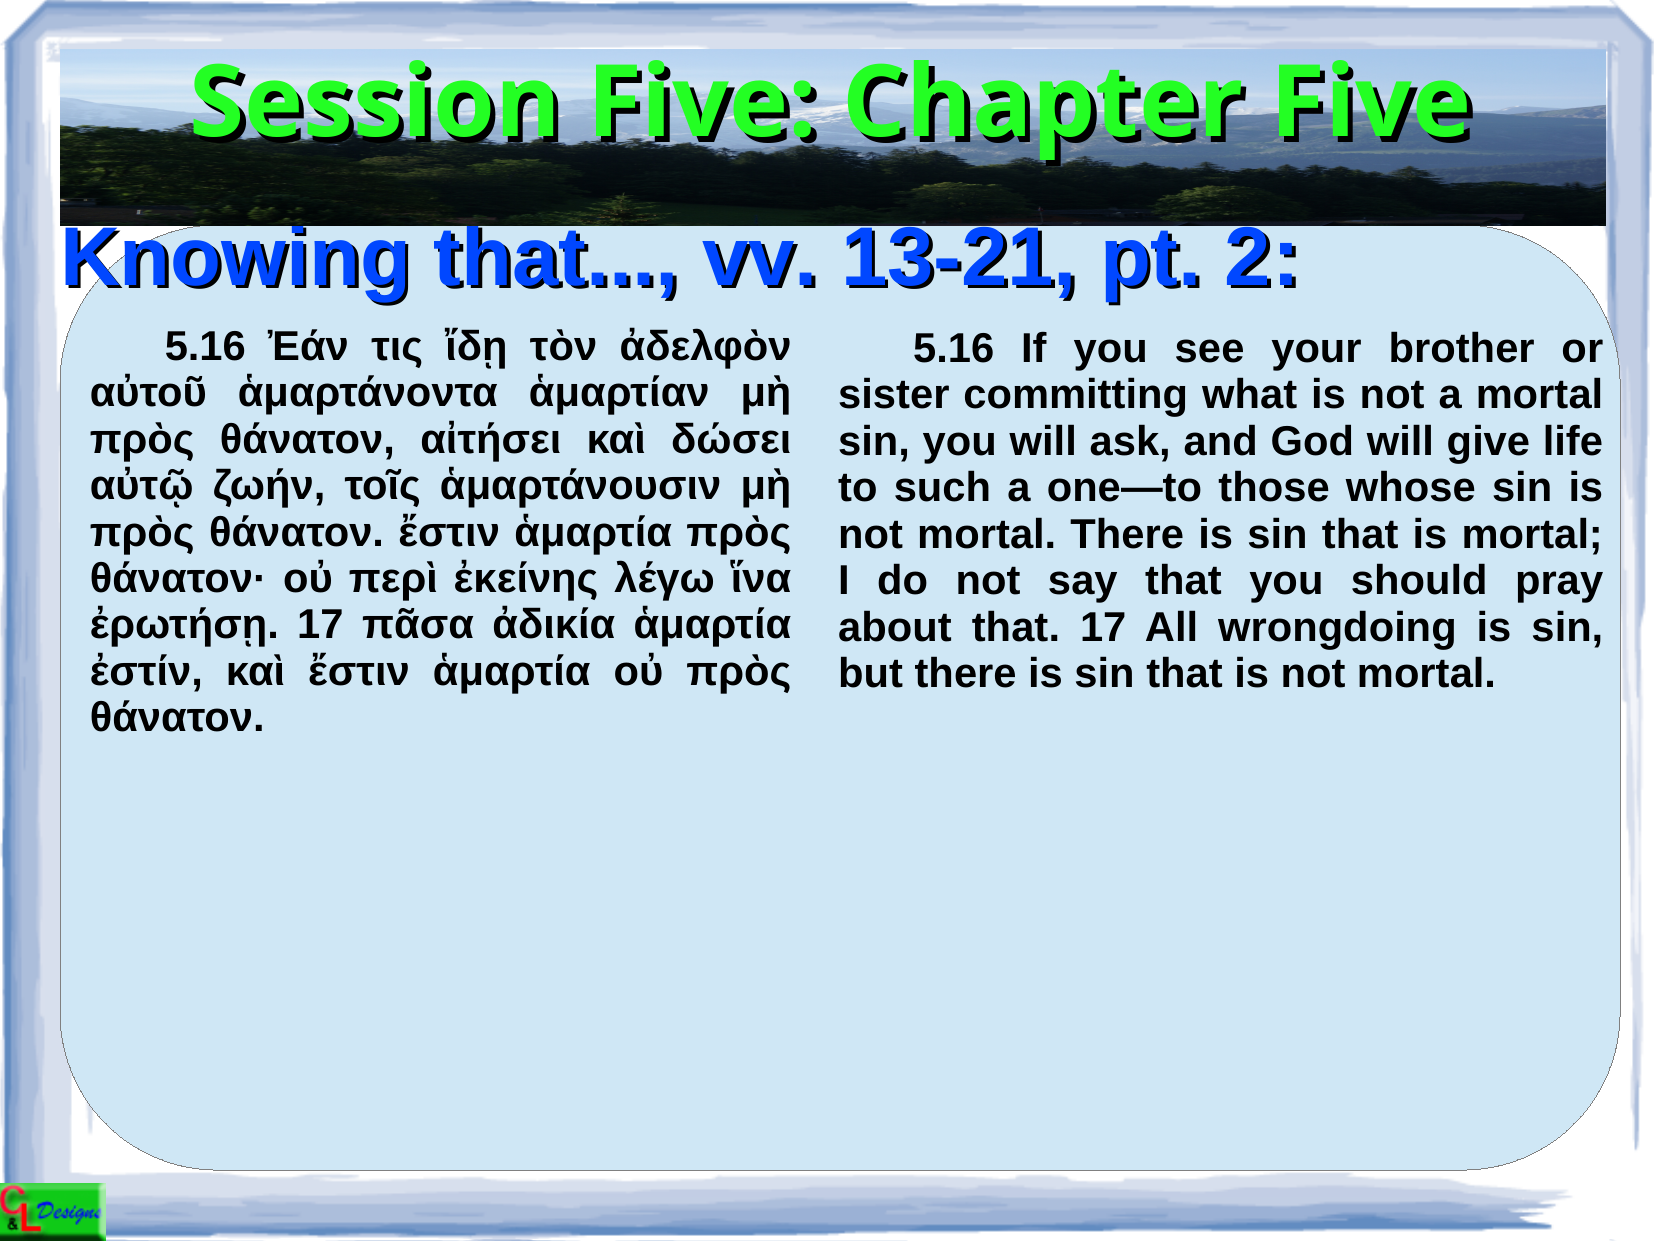

Session Five: Chapter Five
# Knowing that..., vv. 13-21, pt. 2:
	5.16 Ἐάν τις ἴδῃ τὸν ἀδελφὸν αὐτοῦ ἁμαρτάνοντα ἁμαρτίαν μὴ πρὸς θάνατον, αἰτήσει καὶ δώσει αὐτῷ ζωήν, τοῖς ἁμαρτάνουσιν μὴ πρὸς θάνατον. ἔστιν ἁμαρτία πρὸς θάνατον· οὐ περὶ ἐκείνης λέγω ἵνα ἐρωτήσῃ. 17 πᾶσα ἀδικία ἁμαρτία ἐστίν, καὶ ἔστιν ἁμαρτία οὐ πρὸς θάνατον.
	5.16 If you see your brother or sister committing what is not a mortal sin, you will ask, and God will give life to such a one—to those whose sin is not mortal. There is sin that is mortal; I do not say that you should pray about that. 17 All wrongdoing is sin, but there is sin that is not mortal.